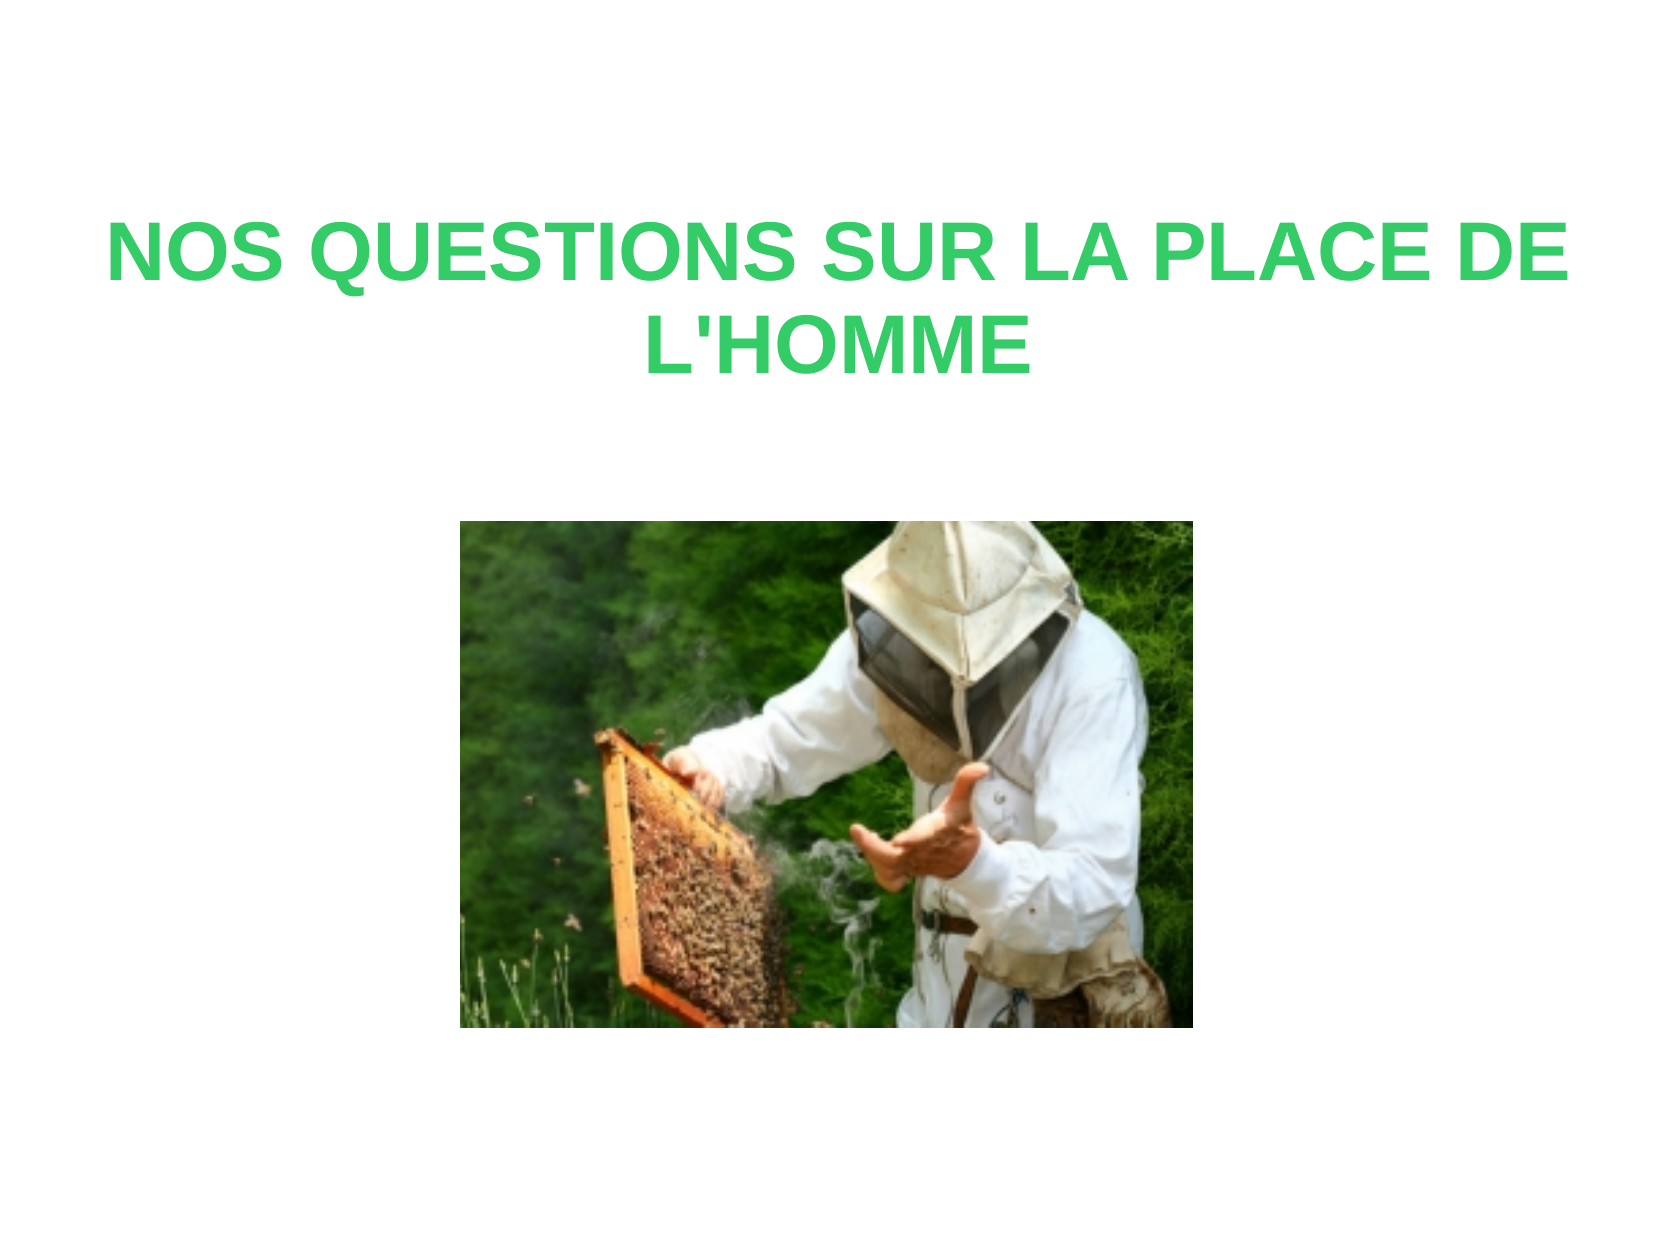

# NOS QUESTIONS SUR LA PLACE DE L'HOMME